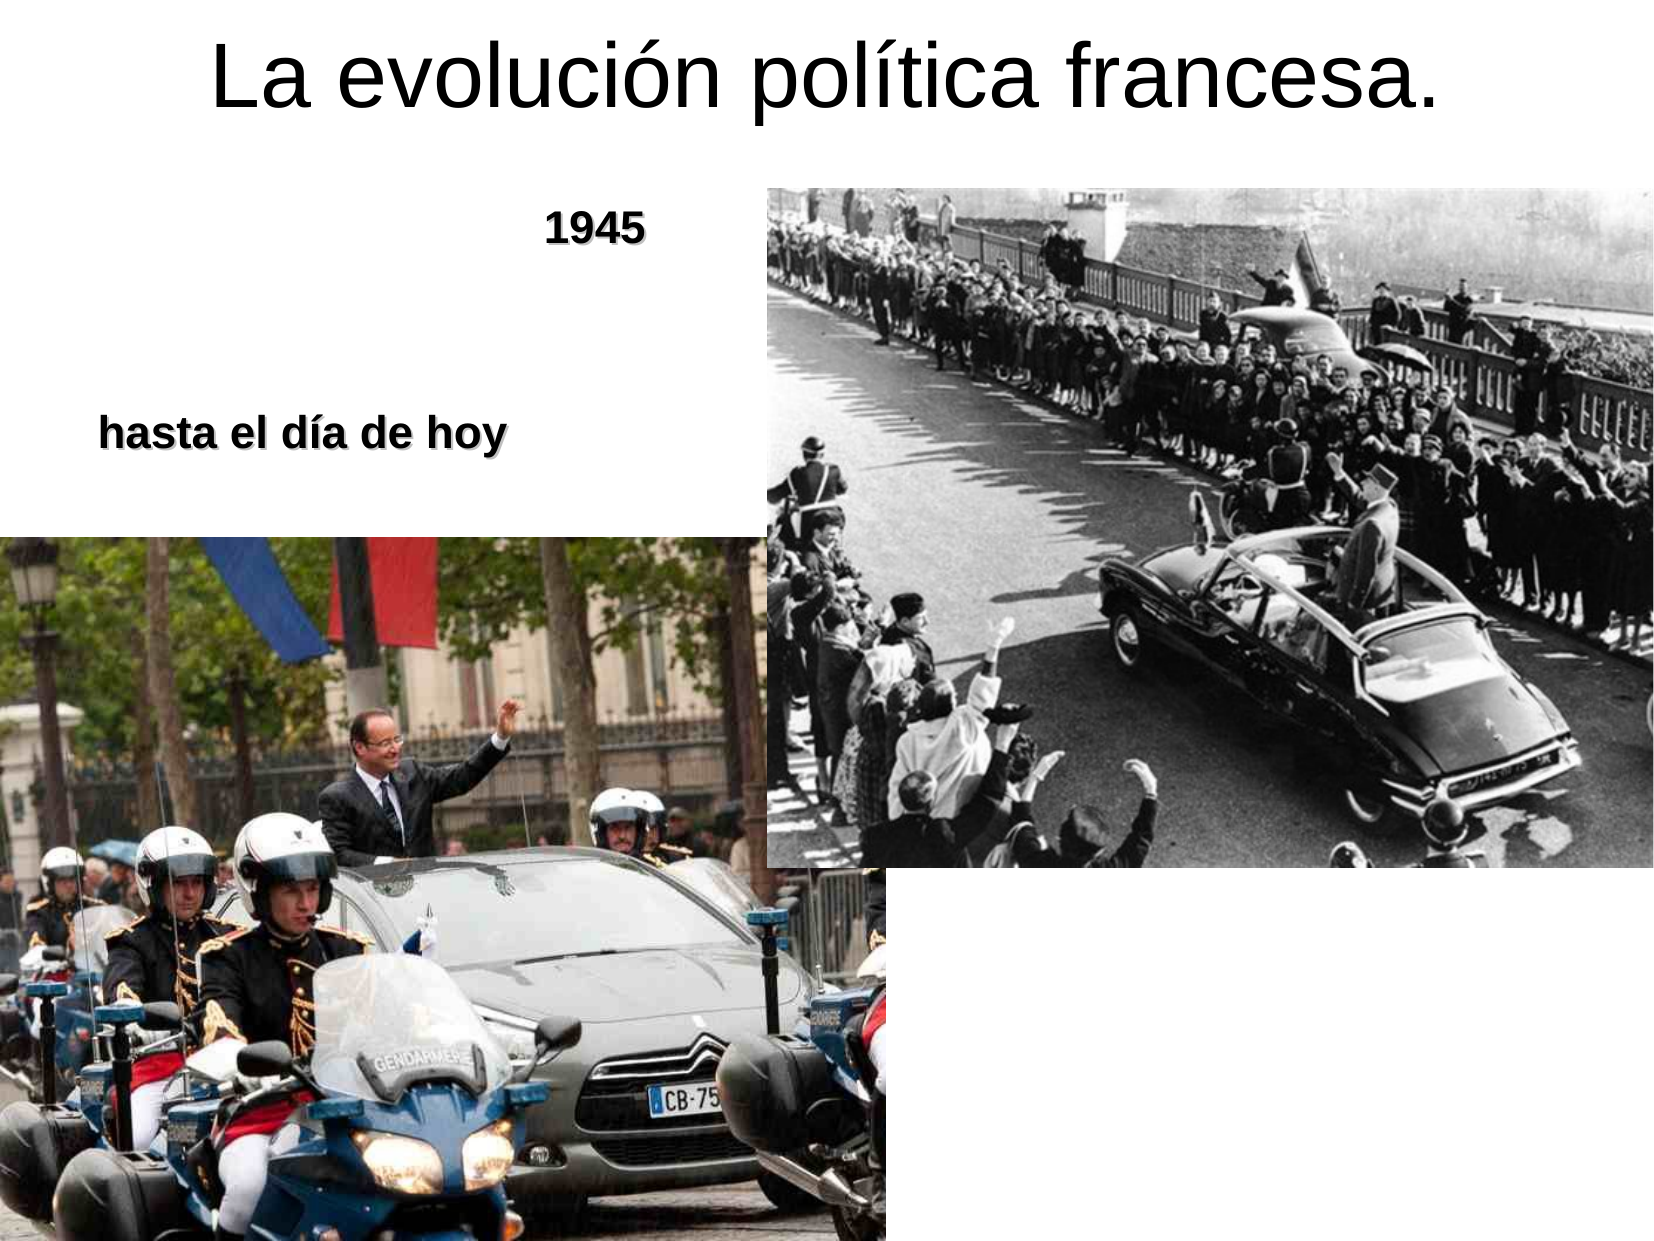

# La evolución política francesa.
 1945
hasta el día de hoy